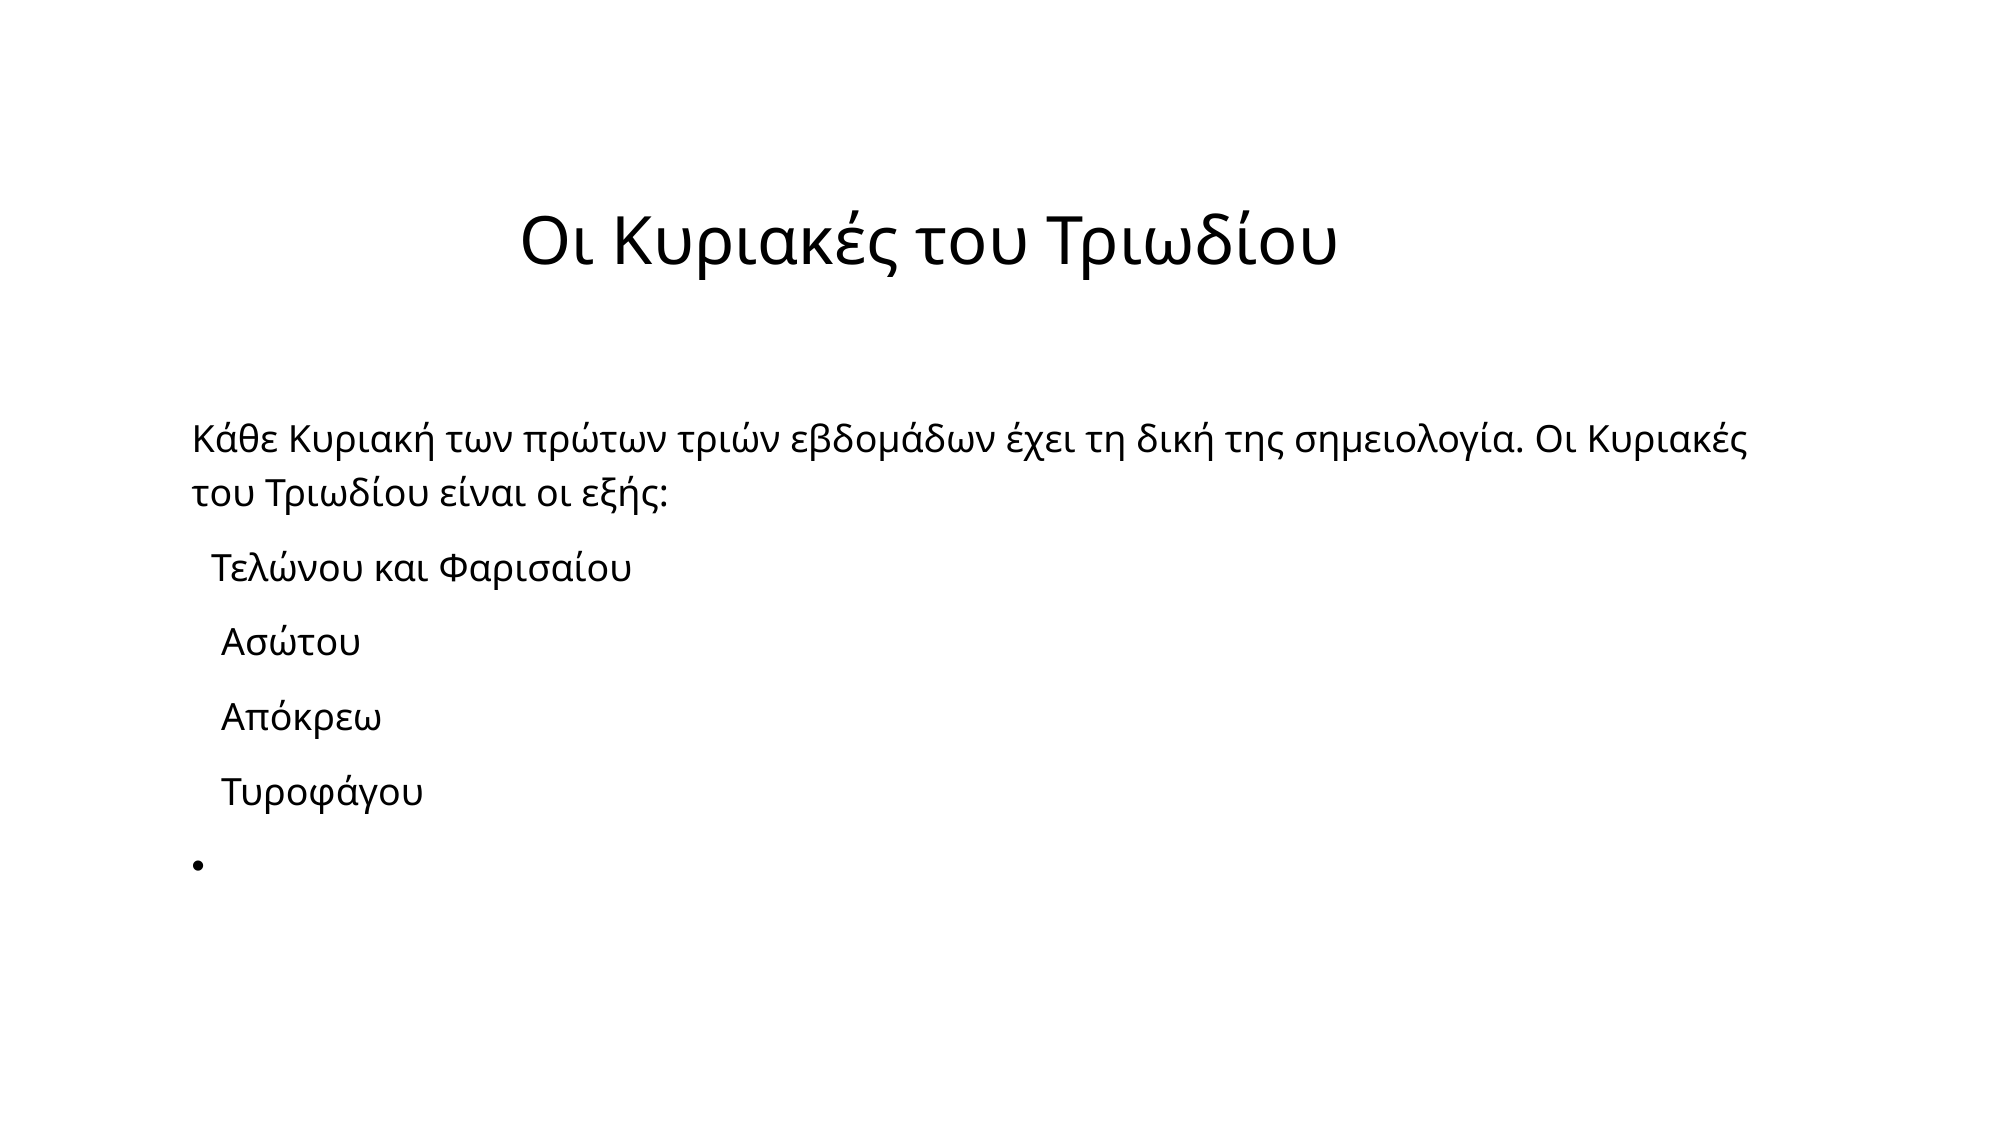

# Οι Κυριακές του Τριωδίου
Κάθε Κυριακή των πρώτων τριών εβδομάδων έχει τη δική της σημειολογία. Οι Κυριακές του Τριωδίου είναι οι εξής:
  Τελώνου και Φαρισαίου
   Ασώτου
   Απόκρεω
   Τυροφάγου